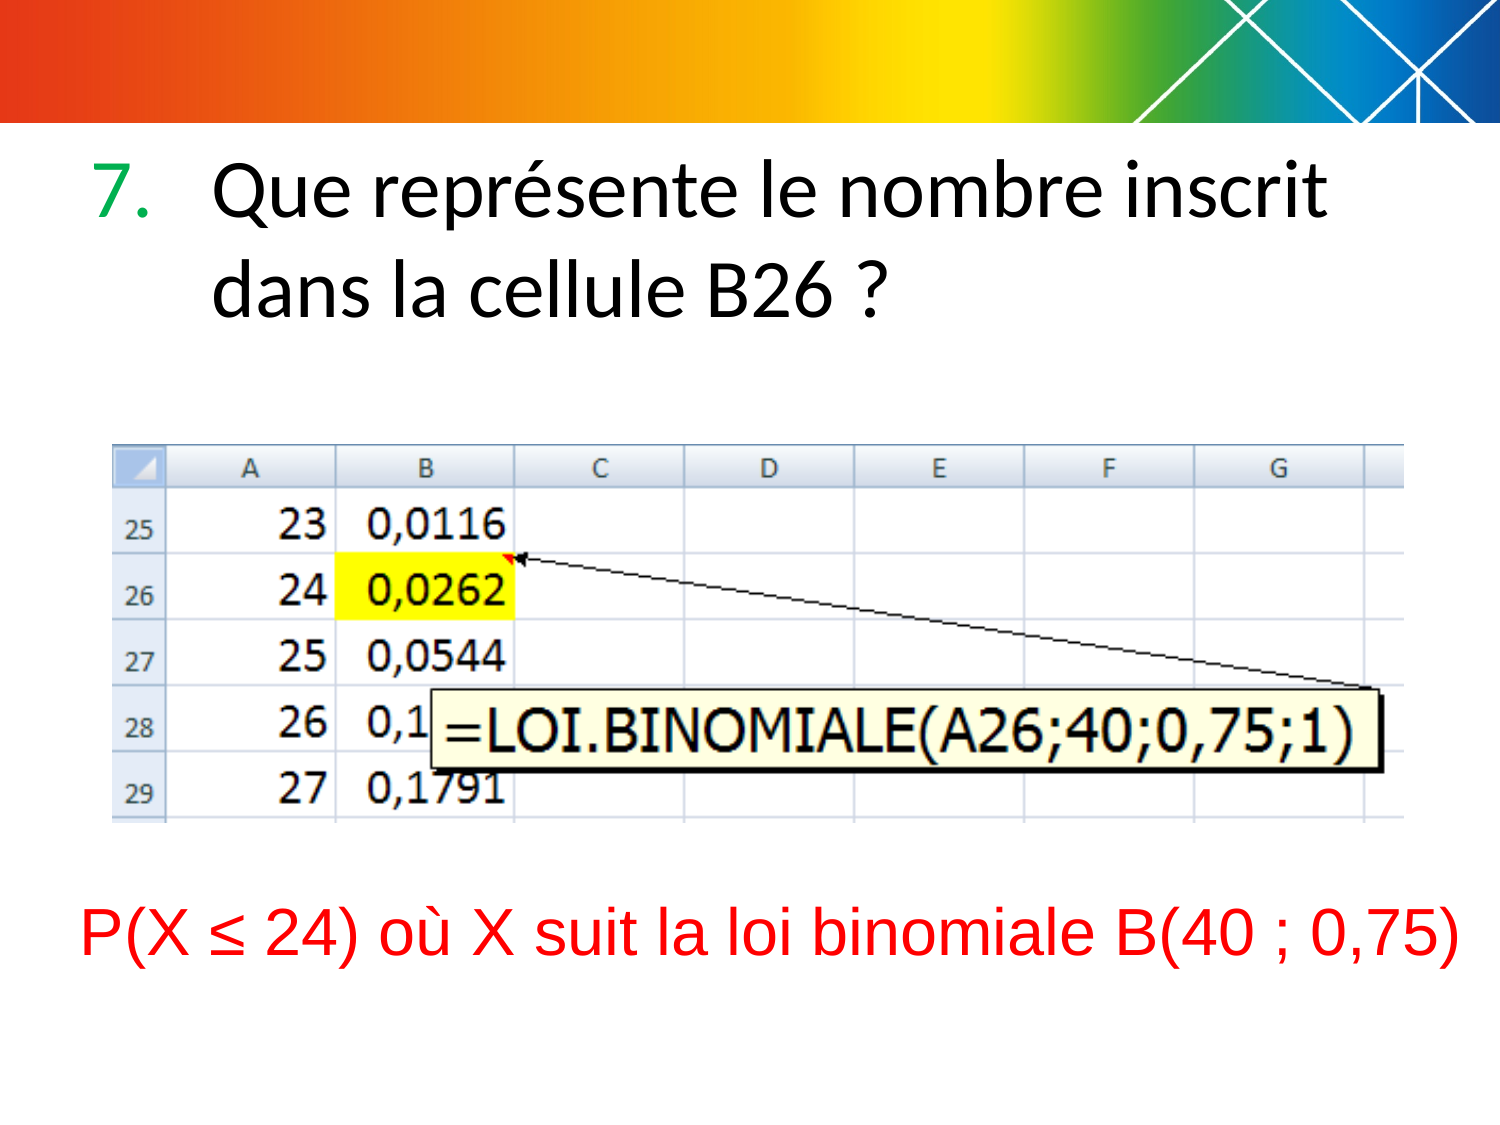

# Que représente le nombre inscrit dans la cellule B26 ?
P(X ≤ 24) où X suit la loi binomiale B(40 ; 0,75)